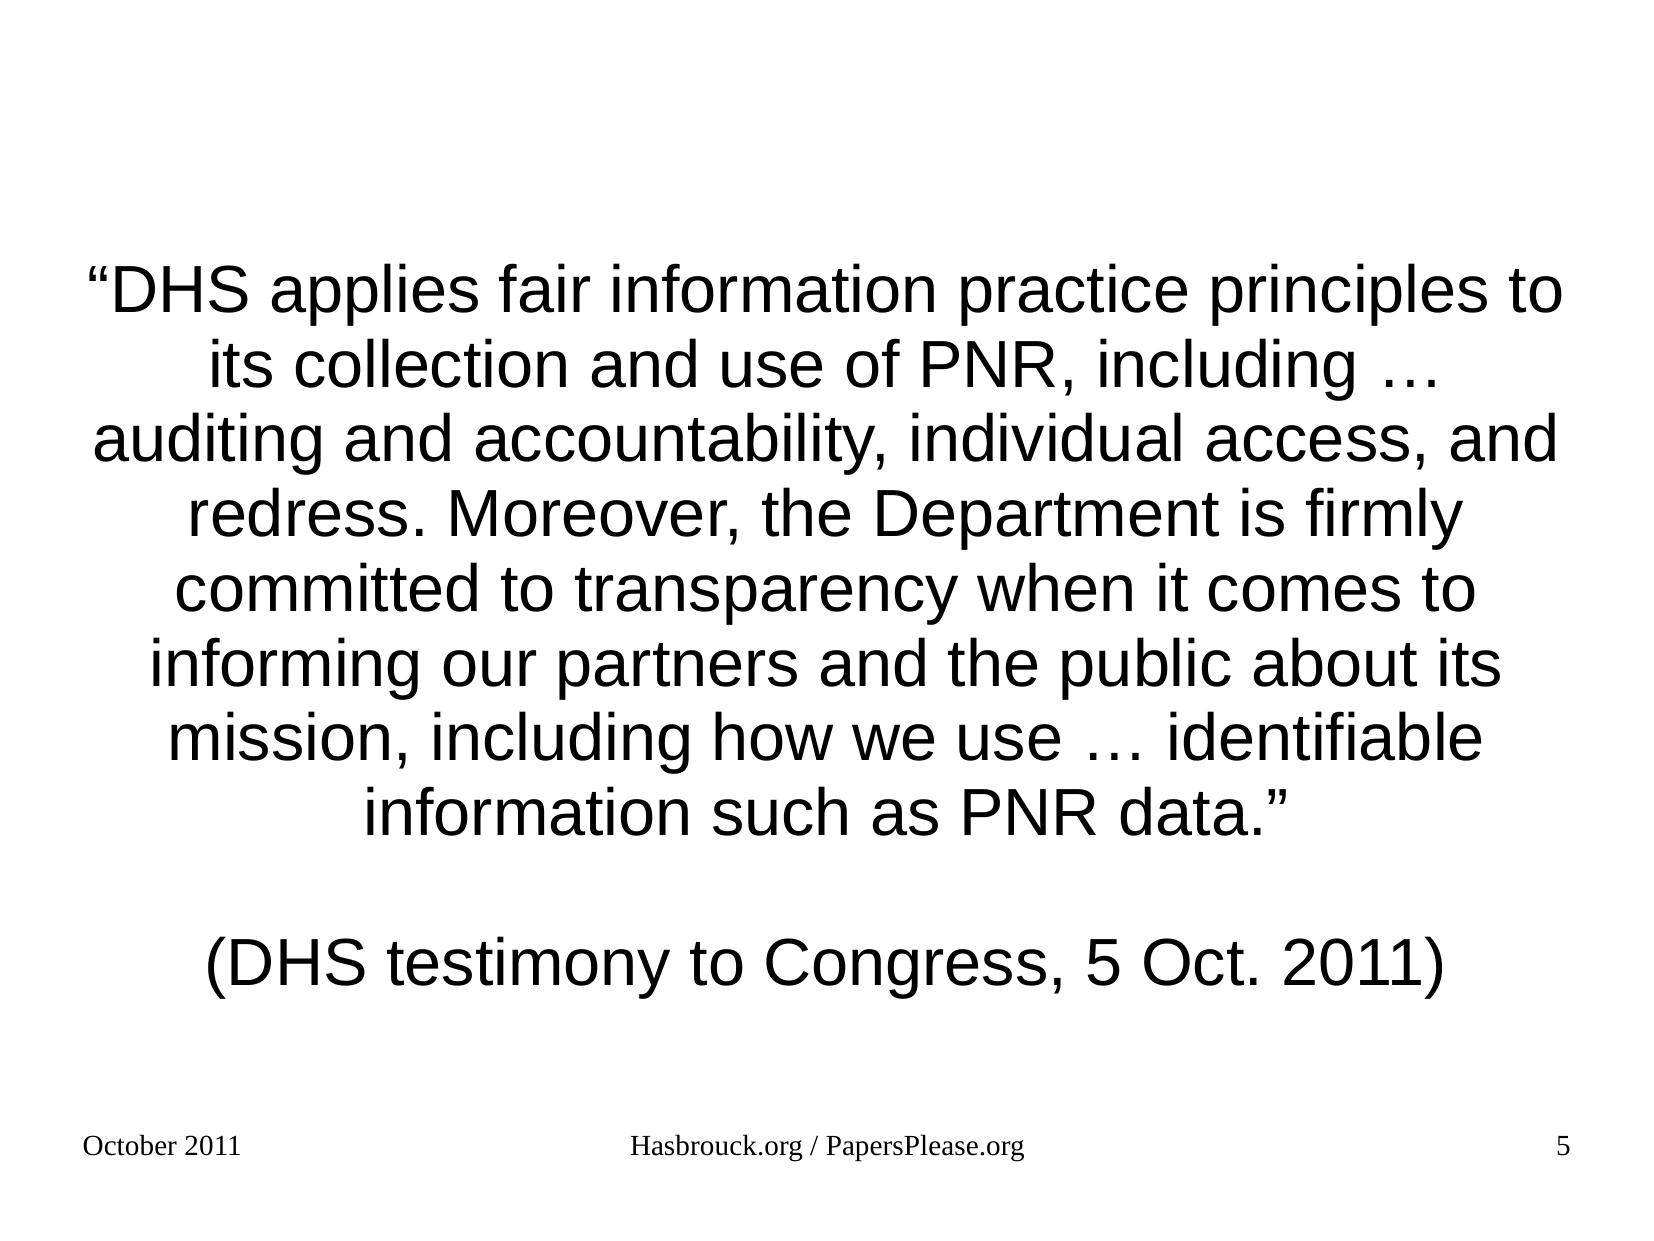

# “DHS applies fair information practice principles to its collection and use of PNR, including … auditing and accountability, individual access, and redress. Moreover, the Department is firmly committed to transparency when it comes to informing our partners and the public about its mission, including how we use … identifiable information such as PNR data.”
(DHS testimony to Congress, 5 Oct. 2011)
October 2011
Hasbrouck.org / PapersPlease.org
5